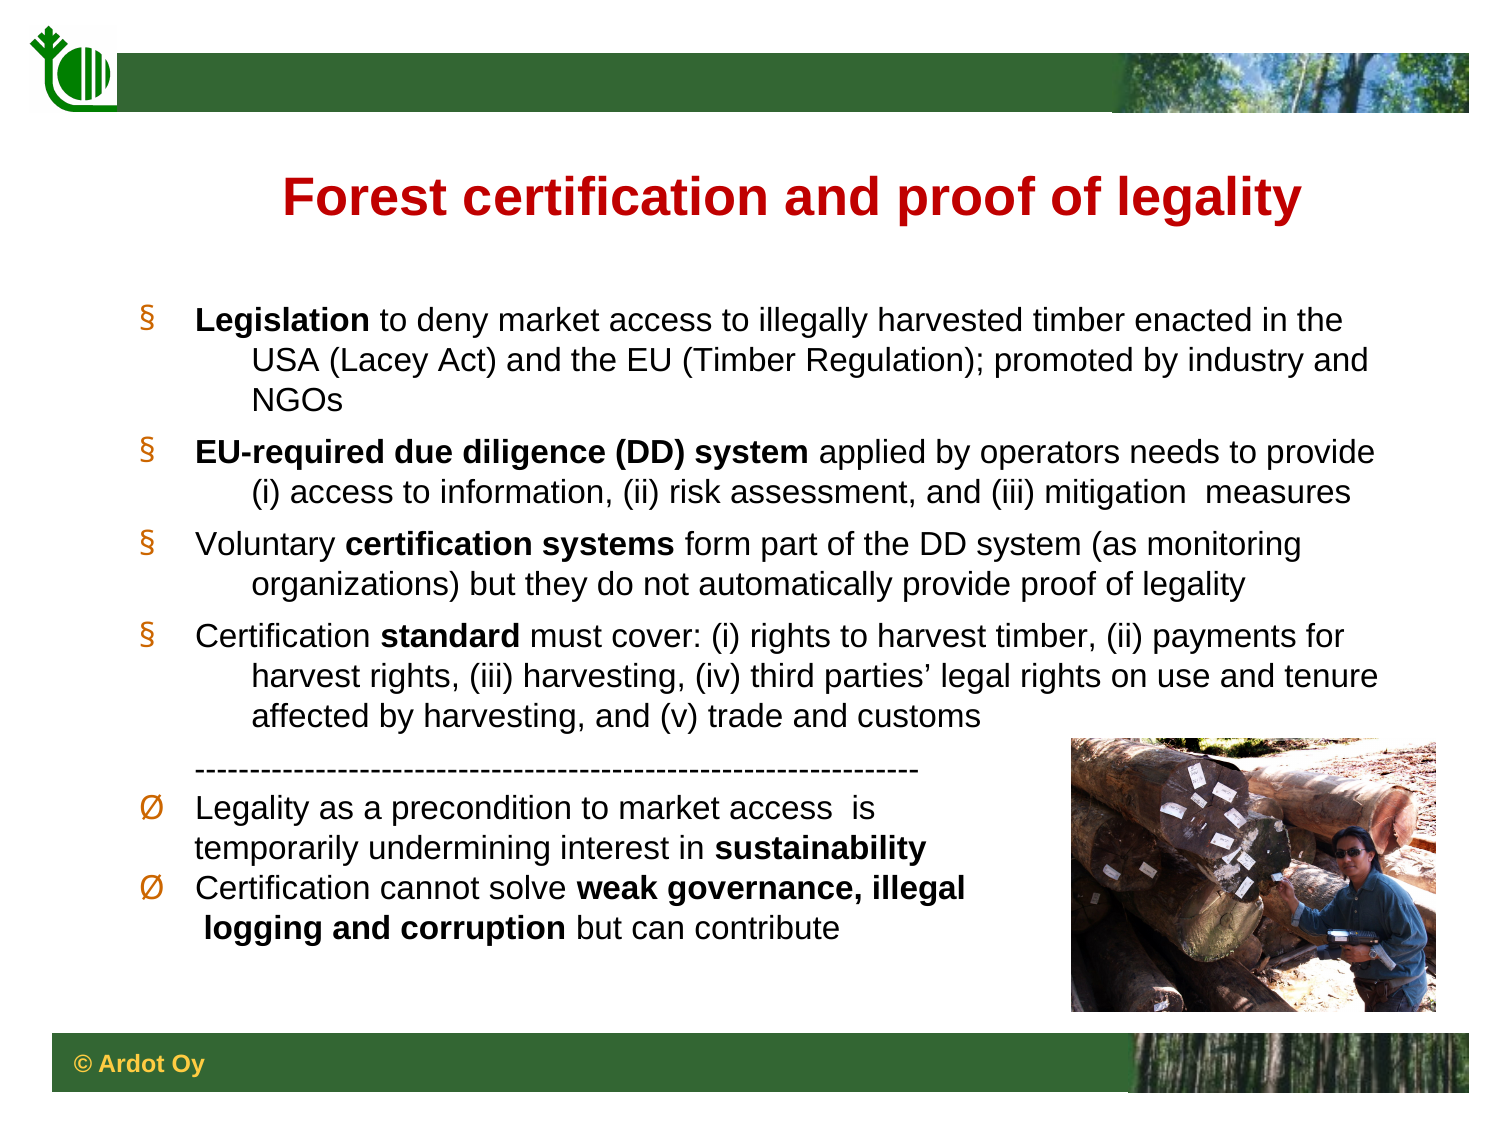

# Forest certification and proof of legality
Legislation to deny market access to illegally harvested timber enacted in the USA (Lacey Act) and the EU (Timber Regulation); promoted by industry and NGOs
EU-required due diligence (DD) system applied by operators needs to provide (i) access to information, (ii) risk assessment, and (iii) mitigation measures
Voluntary certification systems form part of the DD system (as monitoring organizations) but they do not automatically provide proof of legality
Certification standard must cover: (i) rights to harvest timber, (ii) payments for harvest rights, (iii) harvesting, (iv) third parties’ legal rights on use and tenure affected by harvesting, and (v) trade and customs
 ------------------------------------------------------------------
Legality as a precondition to market access is
 temporarily undermining interest in sustainability
Certification cannot solve weak governance, illegal
 logging and corruption but can contribute